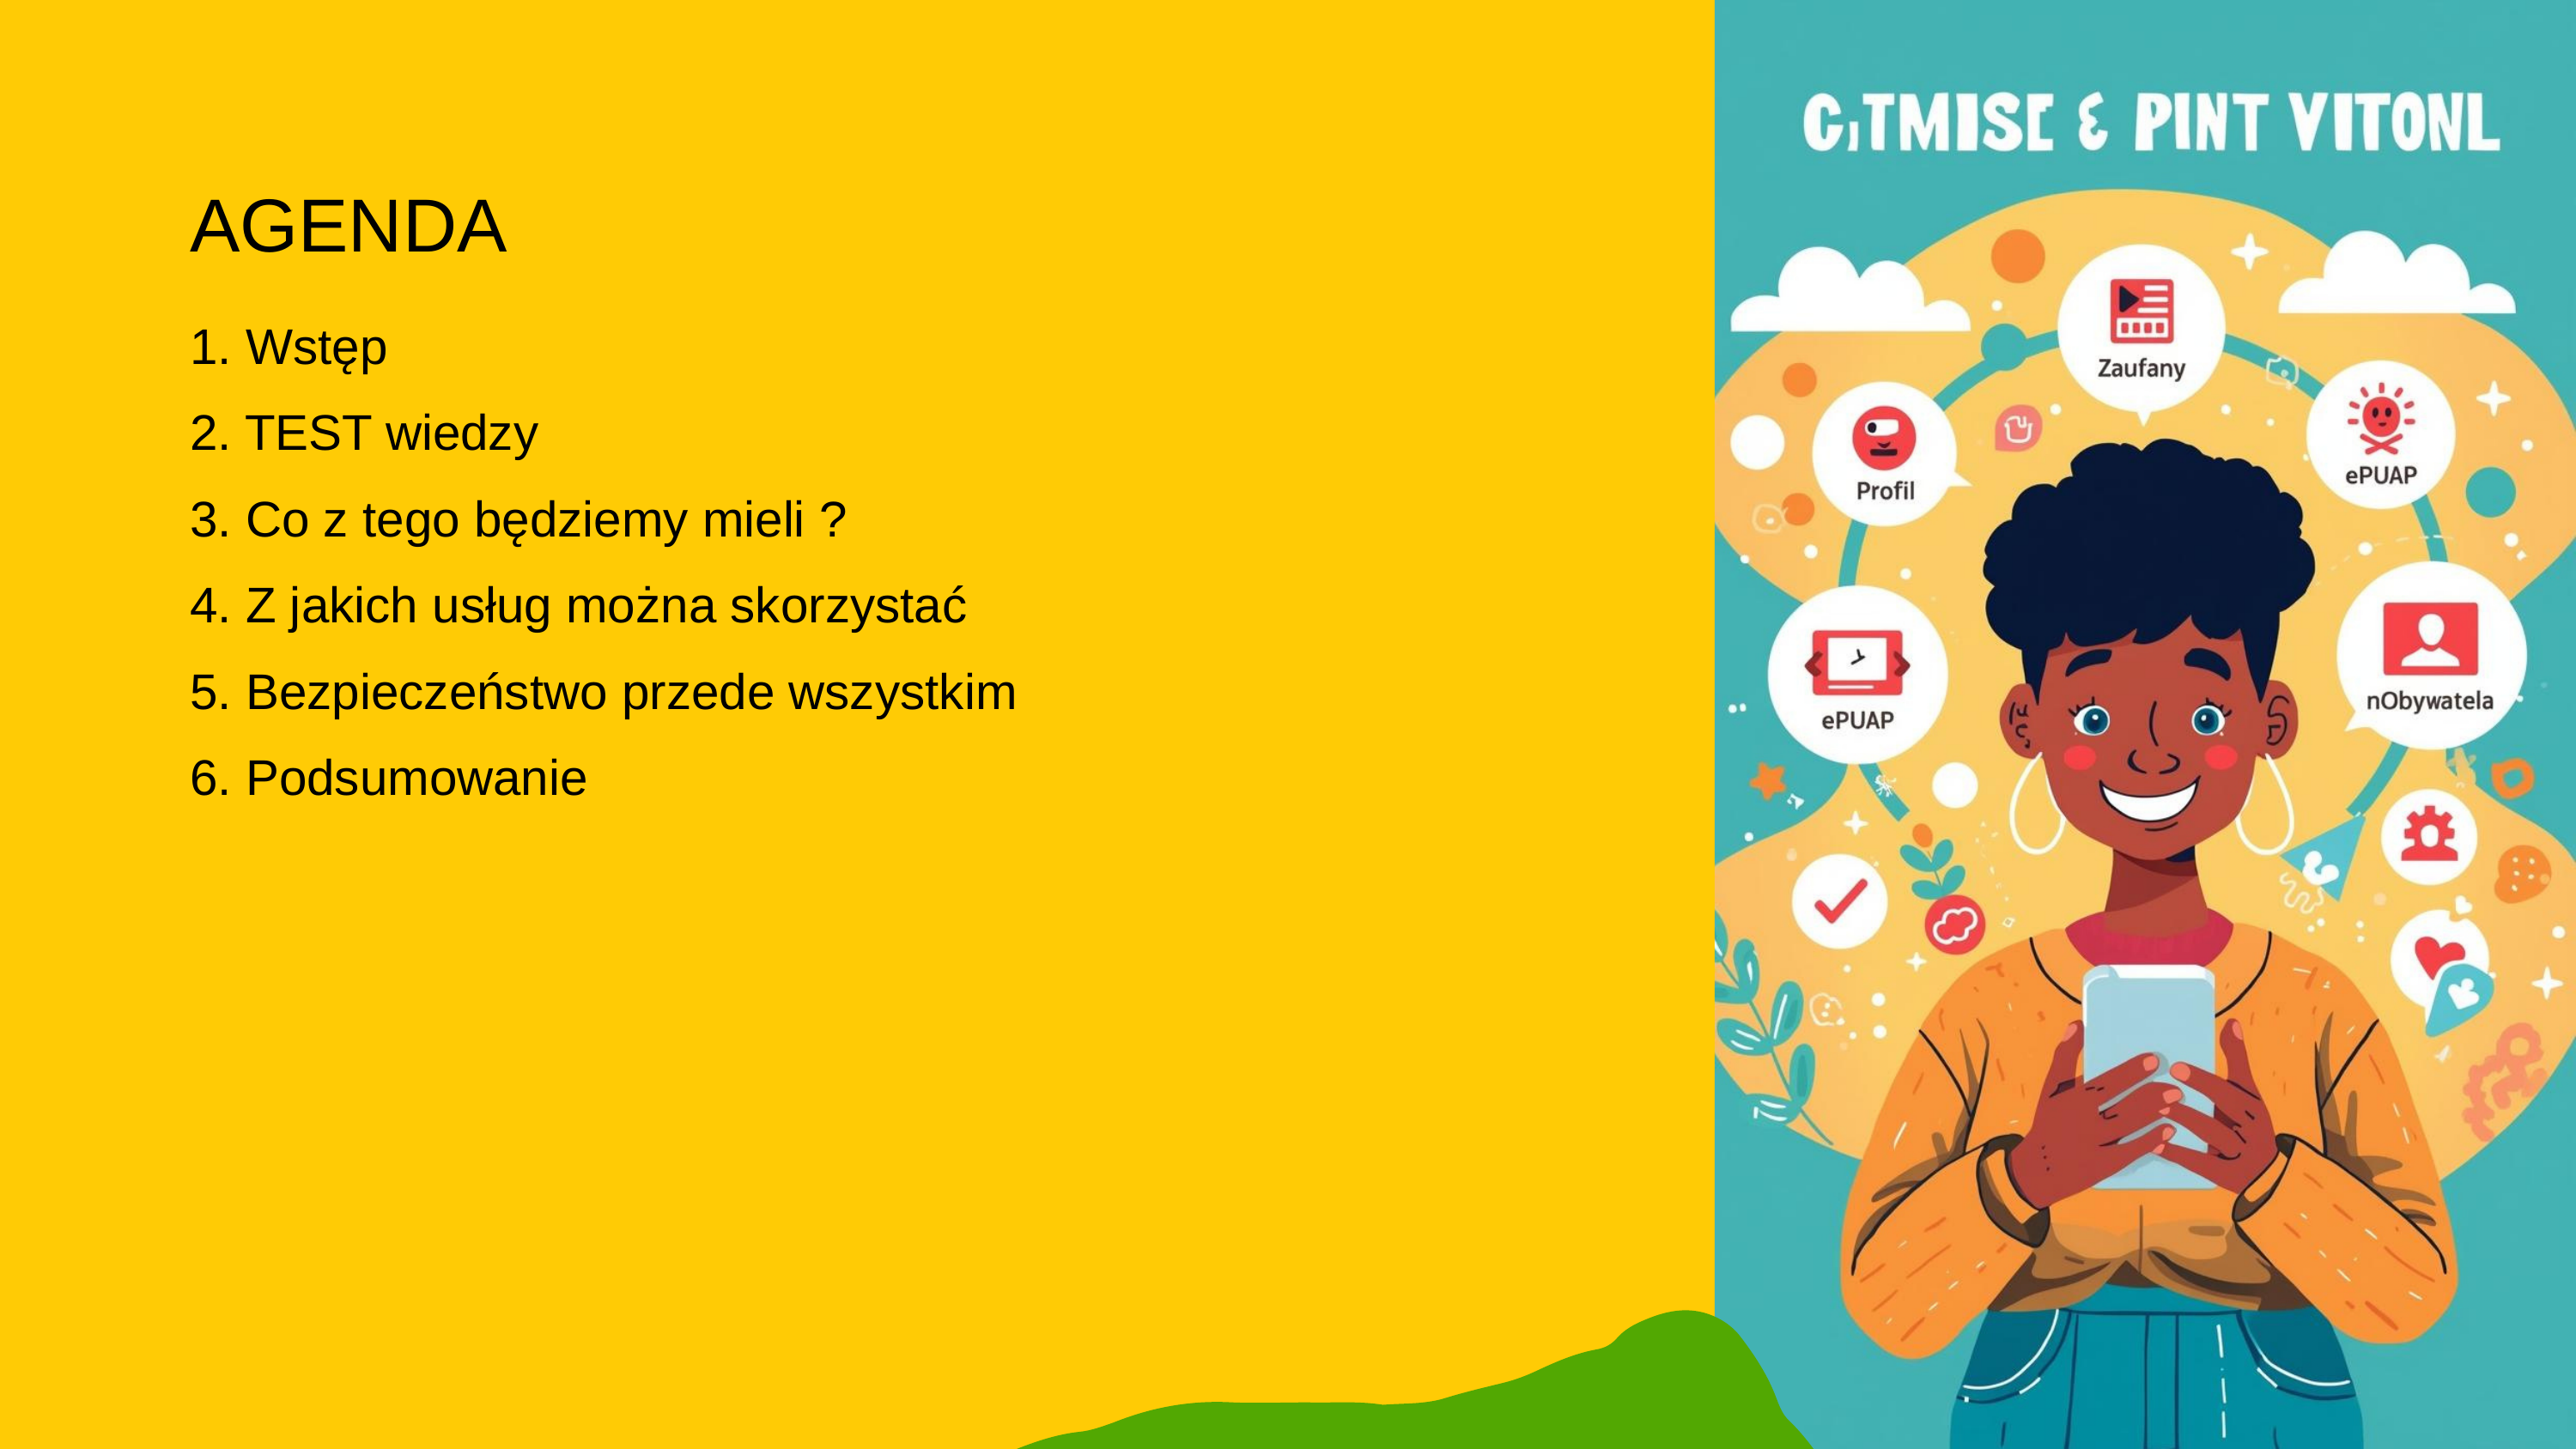

AGENDA
1. Wstęp
2. TEST wiedzy
3. Co z tego będziemy mieli ?
4. Z jakich usług można skorzystać
5. Bezpieczeństwo przede wszystkim
6. Podsumowanie